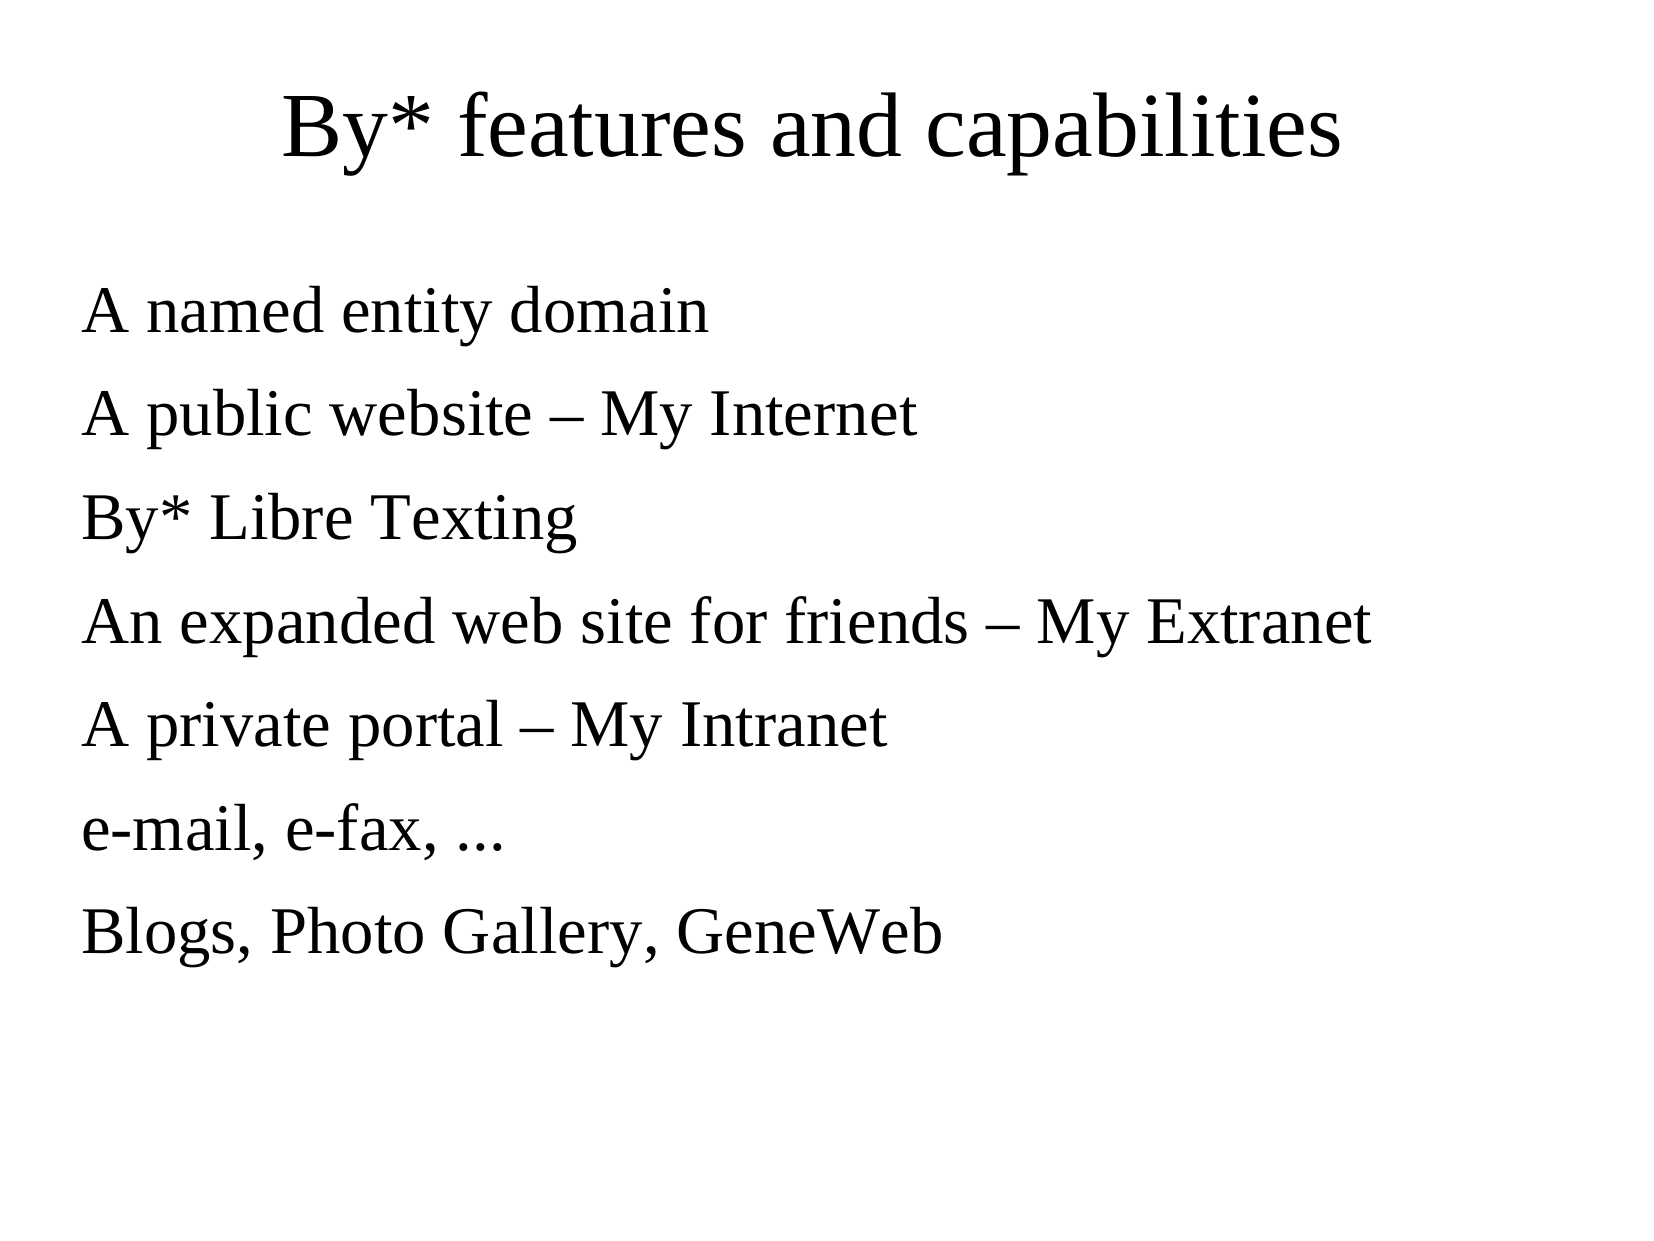

# By* features and capabilities
A named entity domain
A public website – My Internet
By* Libre Texting
An expanded web site for friends – My Extranet
A private portal – My Intranet
e-mail, e-fax, ...
Blogs, Photo Gallery, GeneWeb